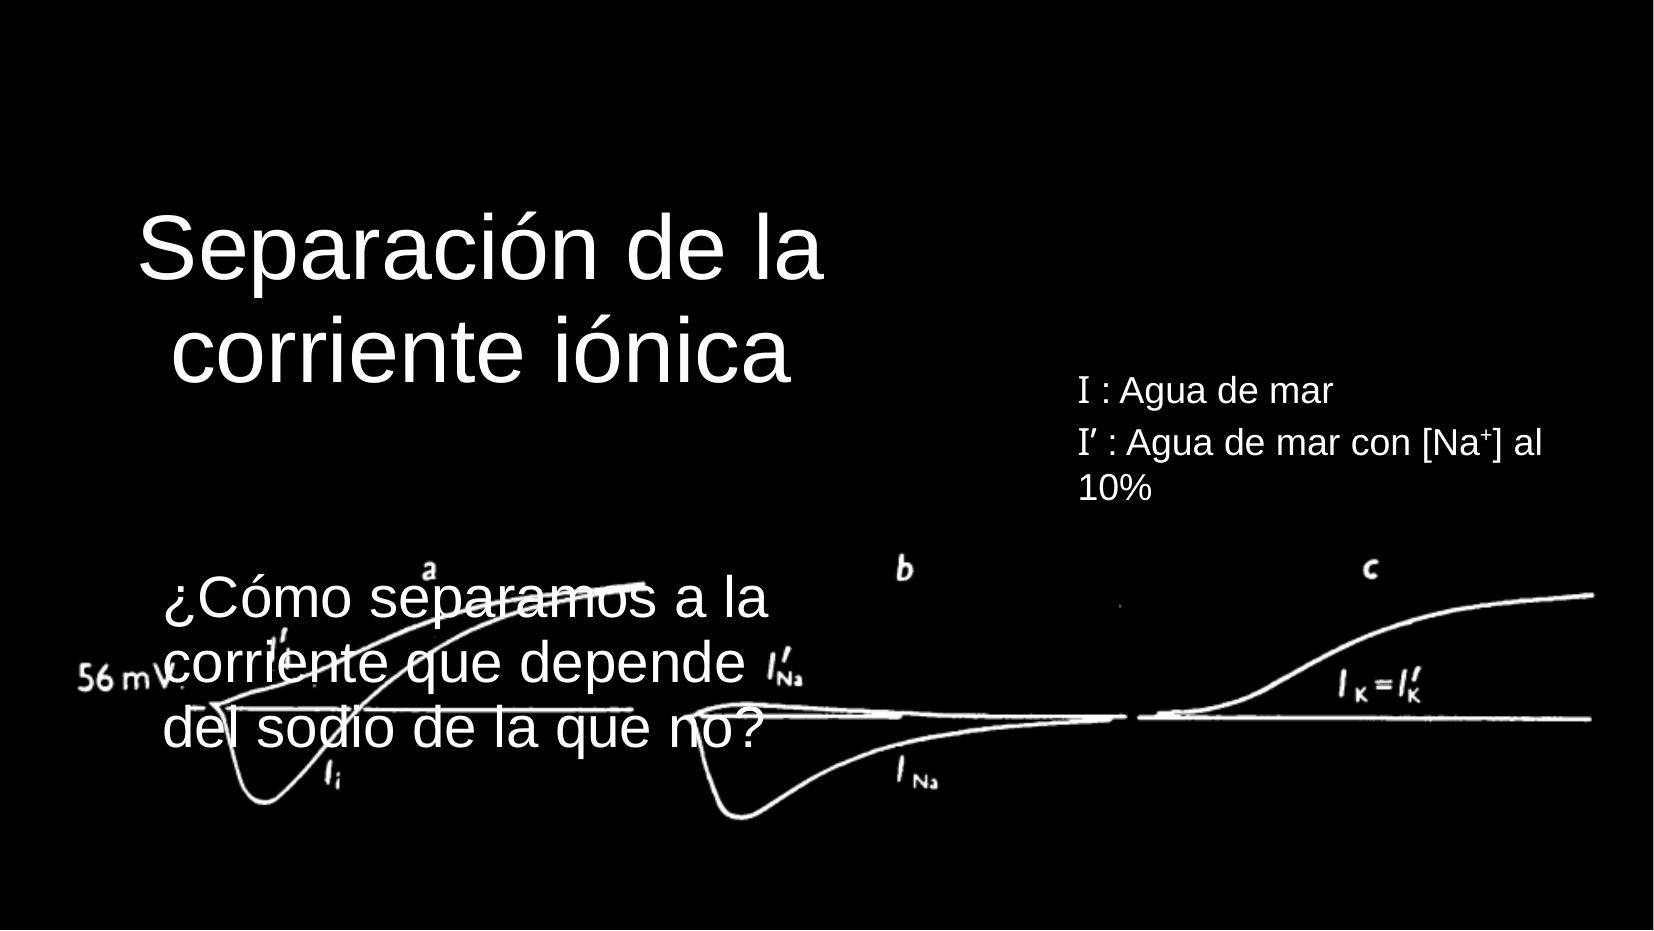

# Separación de la corriente iónica
I : Agua de mar
I’ : Agua de mar con [Na+] al 10%
¿Cómo separamos a la corriente que depende del sodio de la que no?